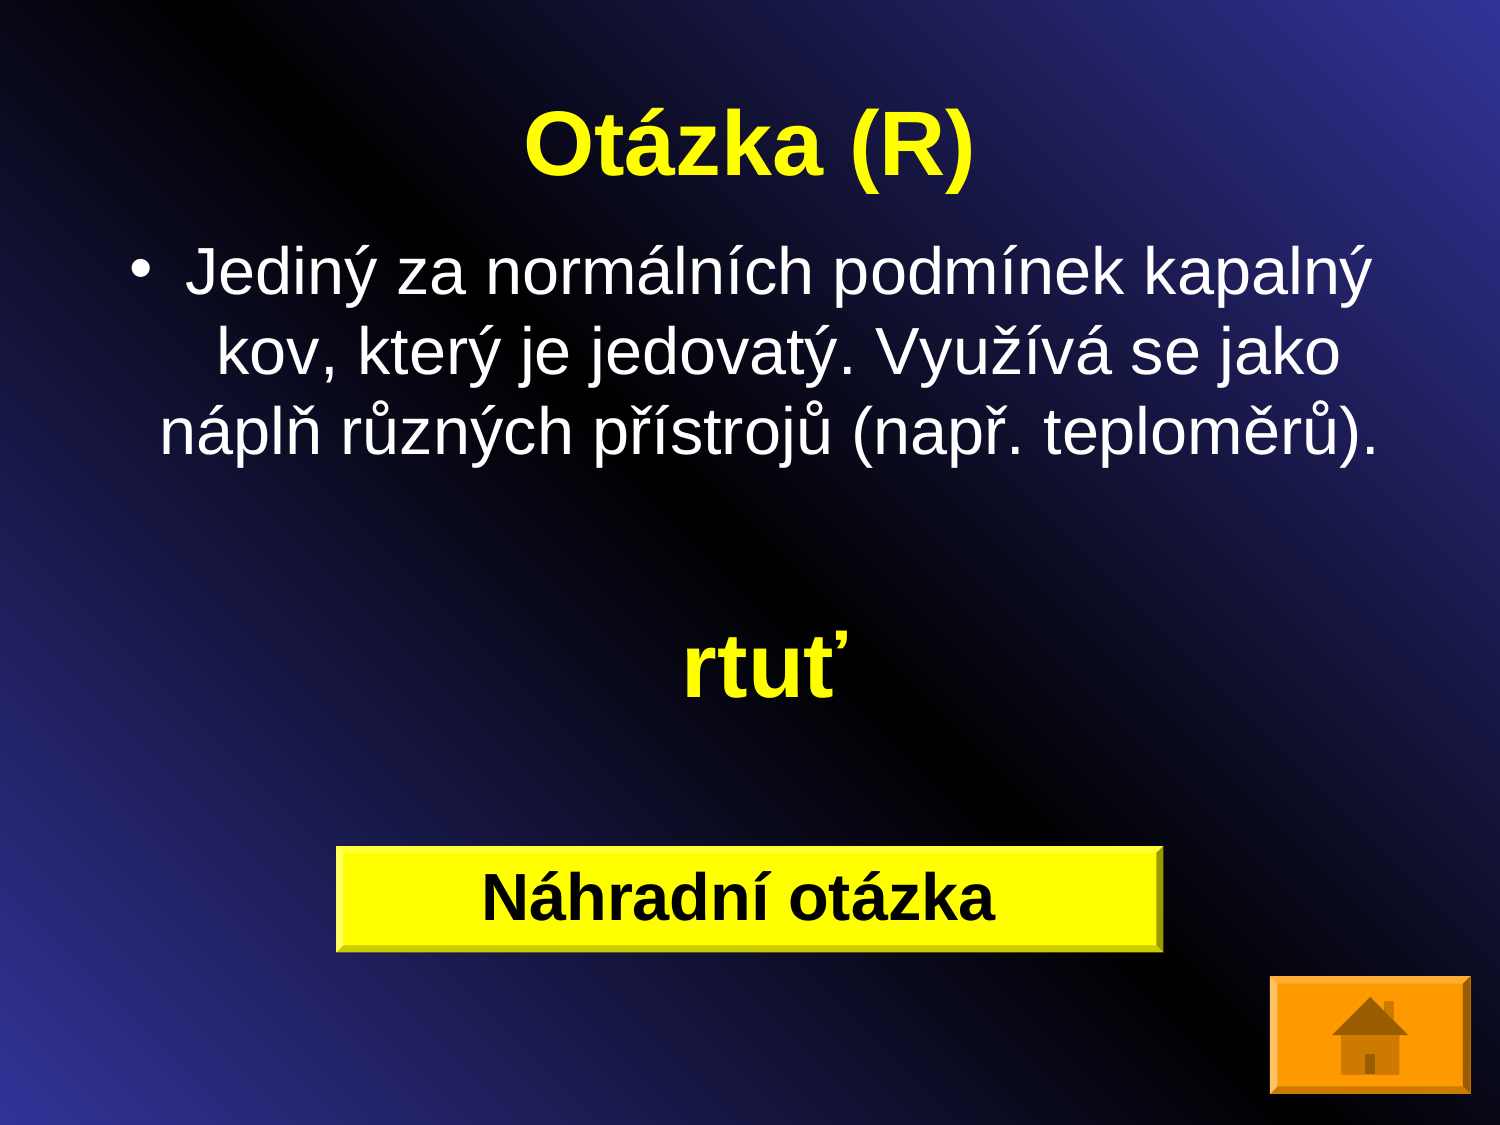

# Otázka (R)
Jediný za normálních podmínek kapalný kov, který je jedovatý. Využívá se jako náplň různých přístrojů (např. teploměrů).
rtuť
Náhradní otázka